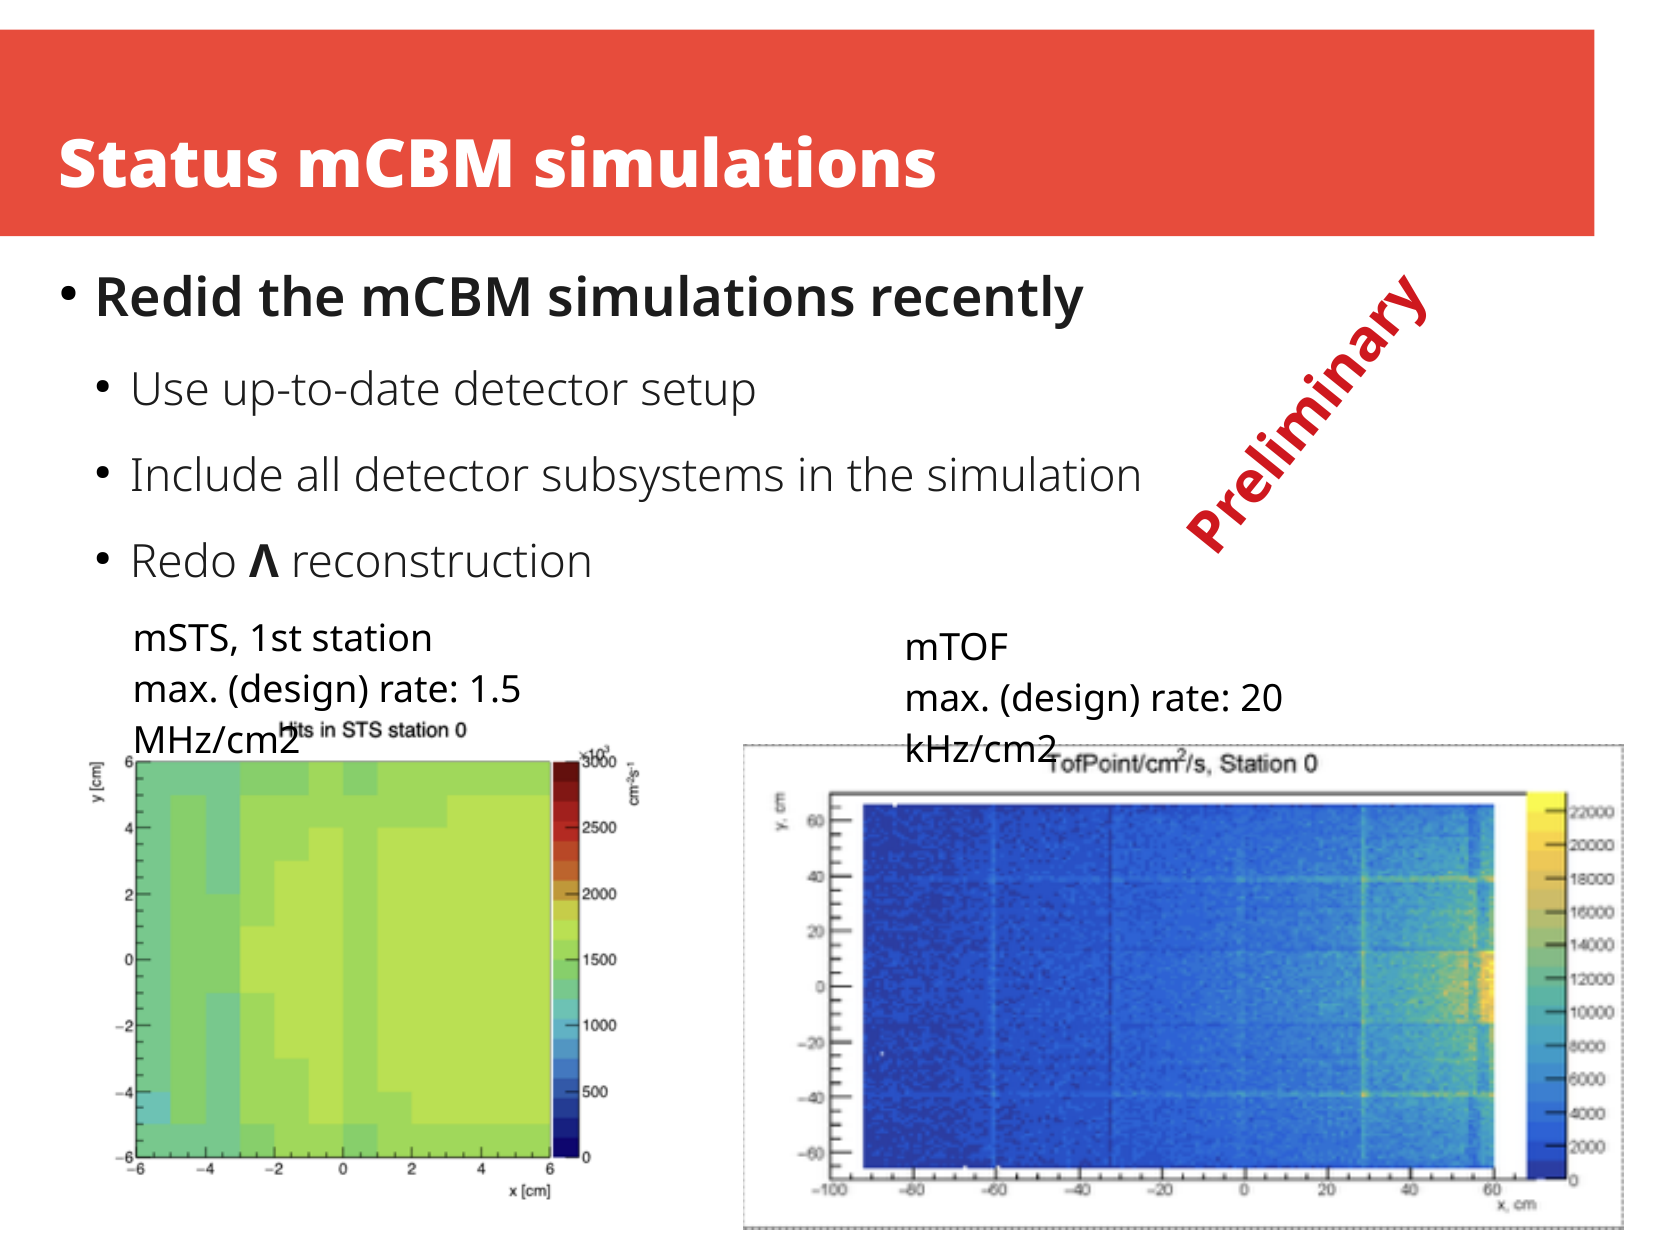

# Status mCBM simulations
Redid the mCBM simulations recently
Use up-to-date detector setup
Include all detector subsystems in the simulation
Redo Λ reconstruction
Preliminary
mSTS, 1st station
max. (design) rate: 1.5 MHz/cm2
mTOF
max. (design) rate: 20 kHz/cm2